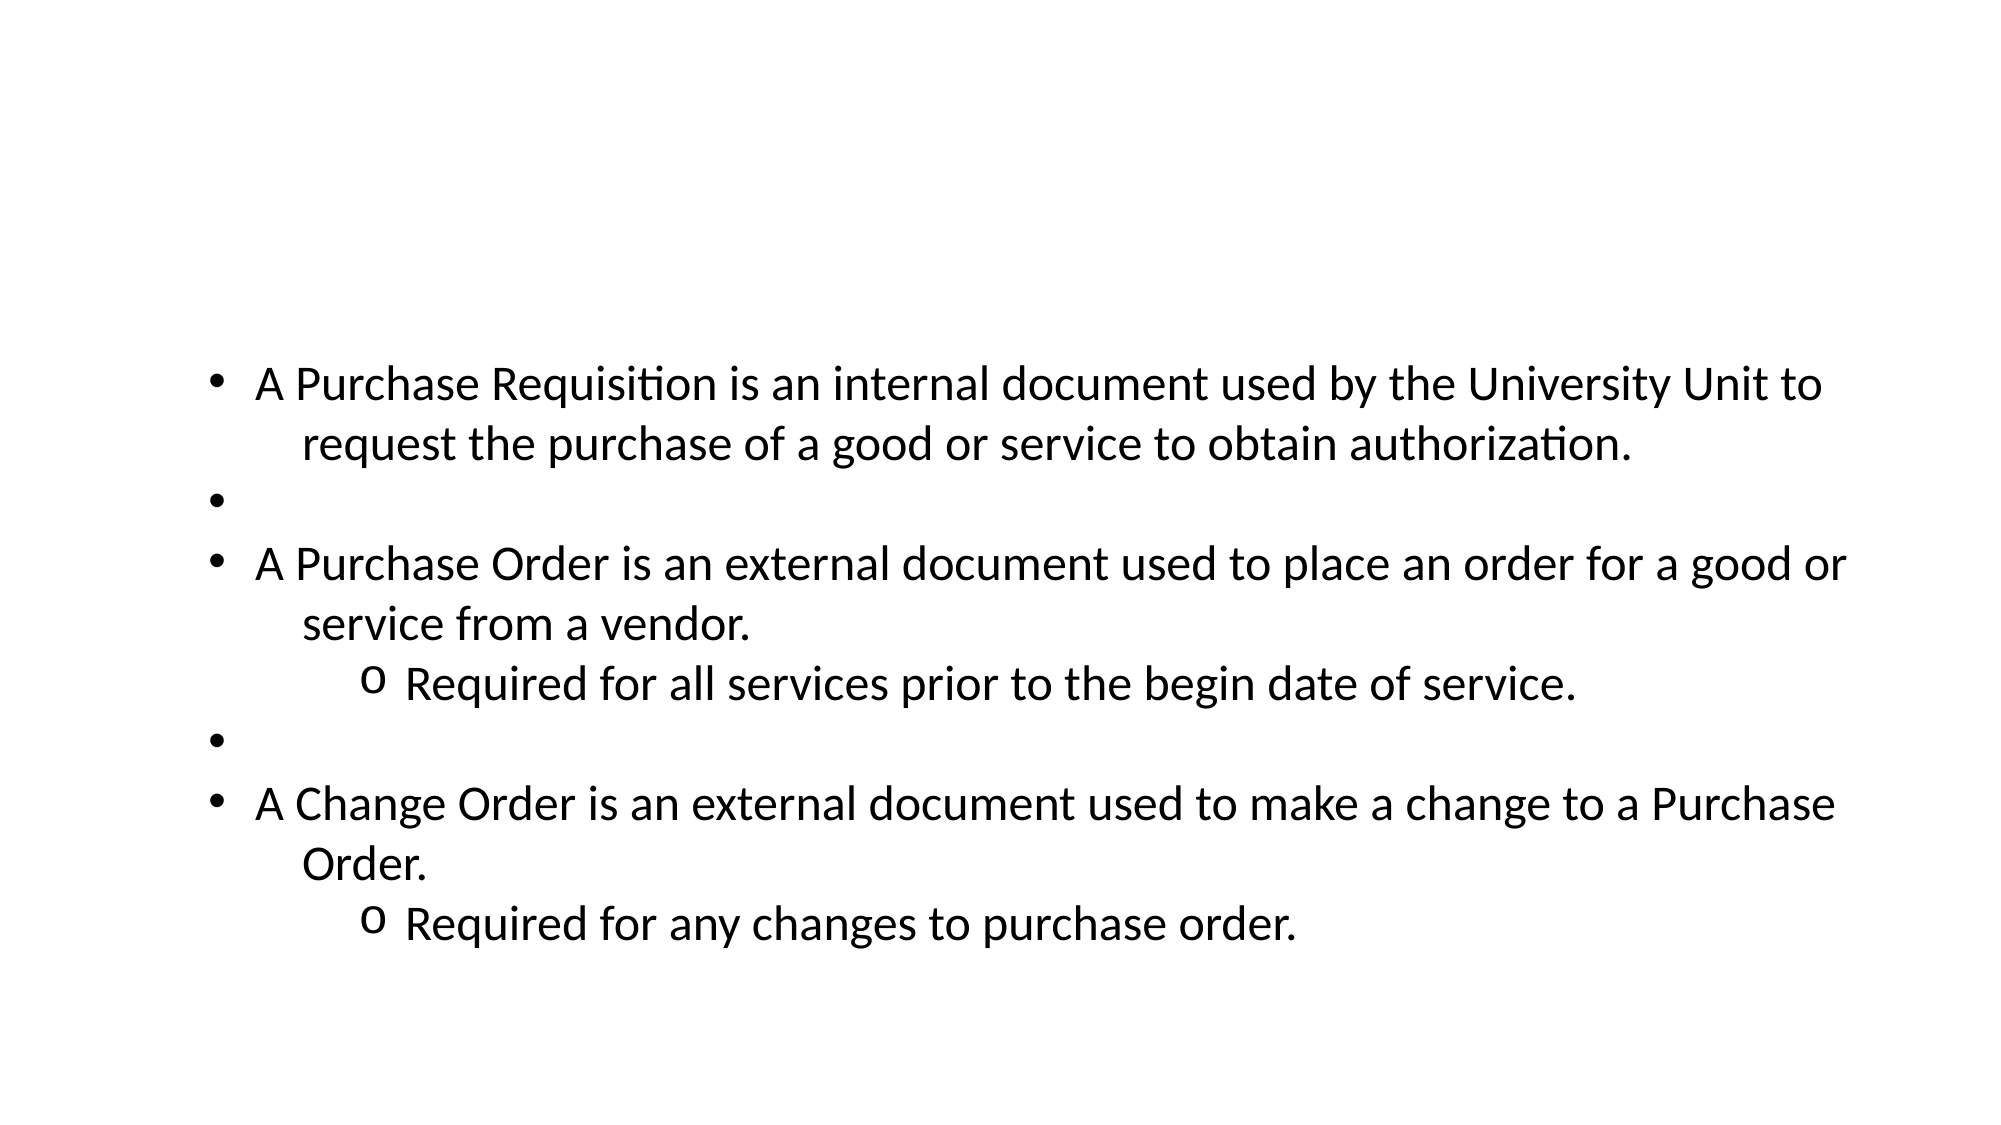

# Purchase Requisition, Purchase Order, Change Order
A Purchase Requisition is an internal document used by the University Unit to request the purchase of a good or service to obtain authorization.
A Purchase Order is an external document used to place an order for a good or service from a vendor.
Required for all services prior to the begin date of service.
A Change Order is an external document used to make a change to a Purchase Order.
Required for any changes to purchase order.